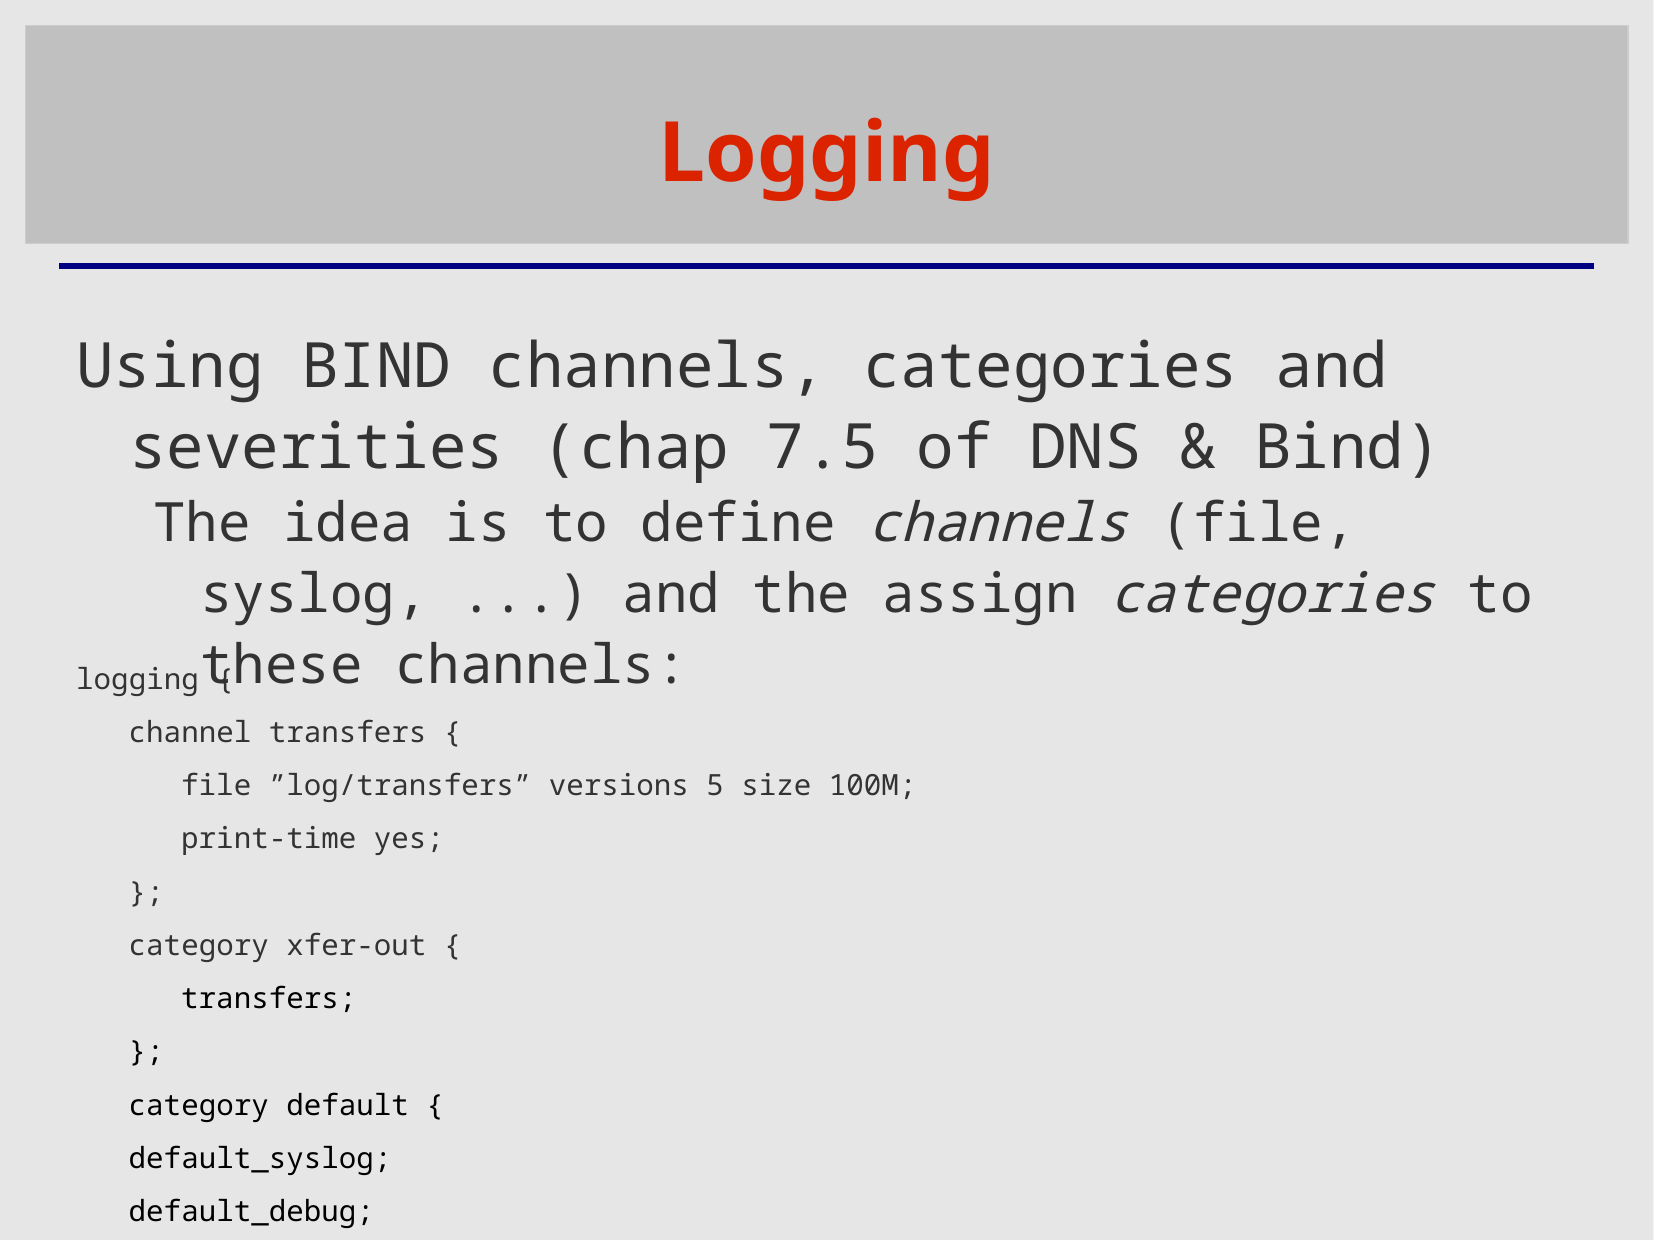

# Logging
Using BIND channels, categories and severities (chap 7.5 of DNS & Bind)
The idea is to define channels (file, syslog, ...) and the assign categories to these channels:
logging {
 channel transfers {
 file ”log/transfers” versions 5 size 100M;
 print-time yes;
 };
 category xfer-out {
 transfers;
 };
 category default {
 default_syslog;
 default_debug;
};
};